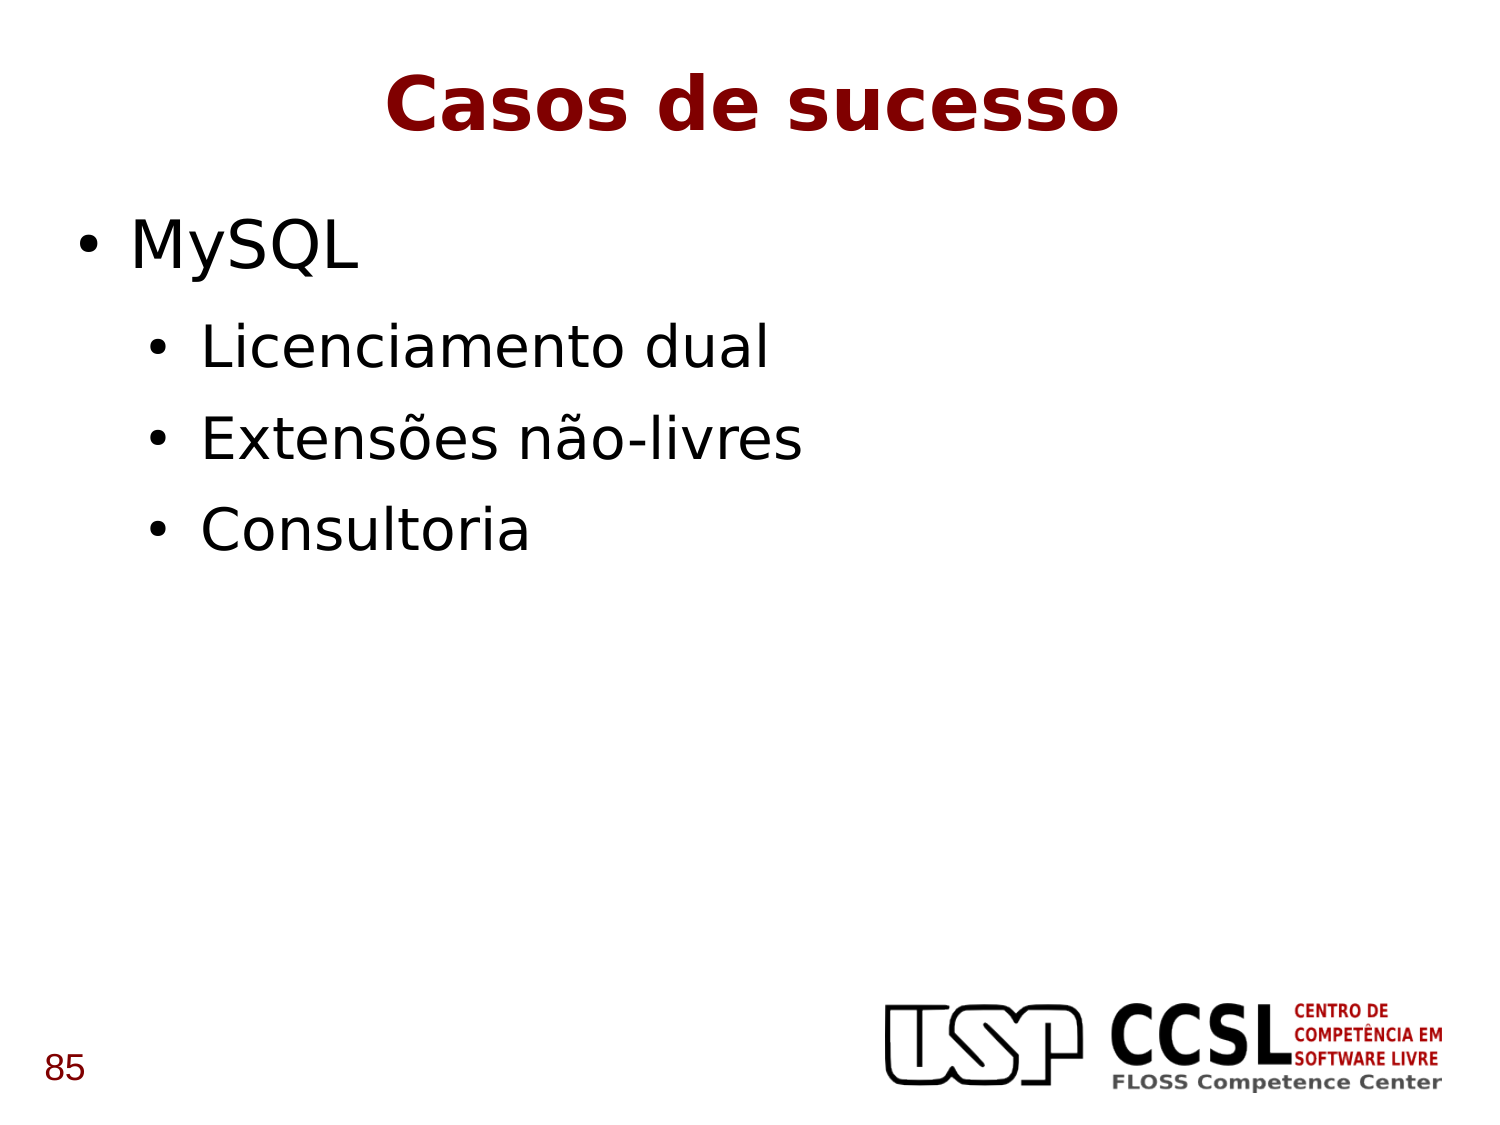

# Casos de sucesso
MySQL
Licenciamento dual
Extensões não-livres
Consultoria